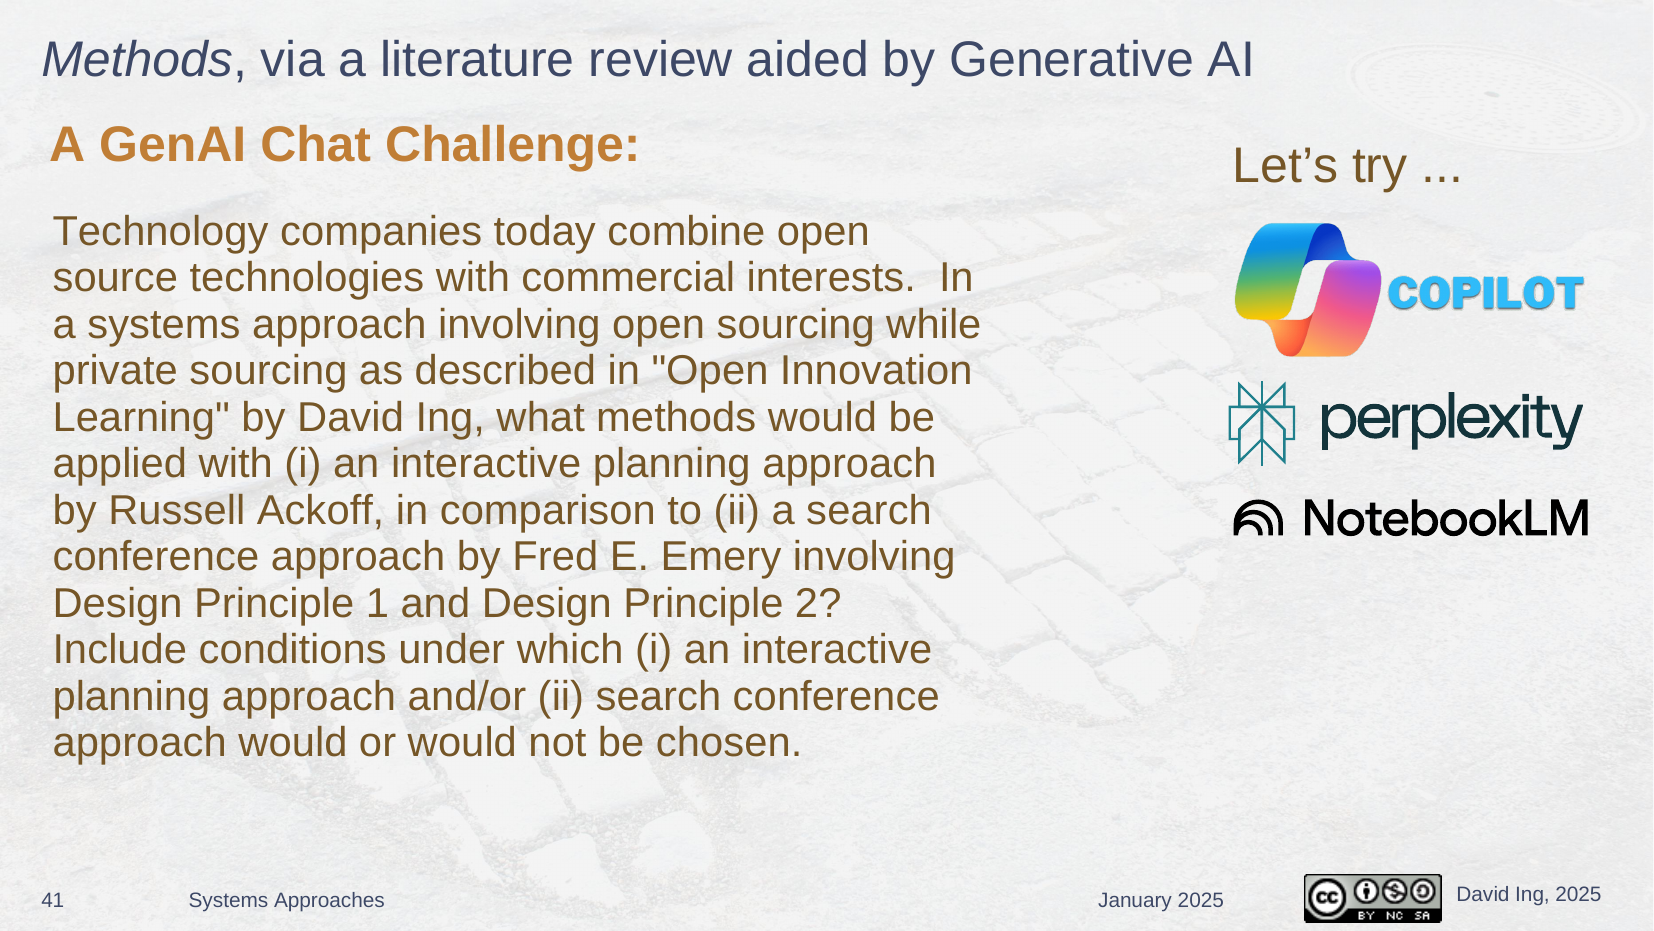

# Methods, via a literature review aided by Generative AI
A GenAI Chat Challenge:
Let’s try ...
Technology companies today combine open source technologies with commercial interests. In a systems approach involving open sourcing while private sourcing as described in "Open Innovation Learning" by David Ing, what methods would be applied with (i) an interactive planning approach by Russell Ackoff, in comparison to (ii) a search conference approach by Fred E. Emery involving Design Principle 1 and Design Principle 2? Include conditions under which (i) an interactive planning approach and/or (ii) search conference approach would or would not be chosen.
Systems Approaches
January 2025